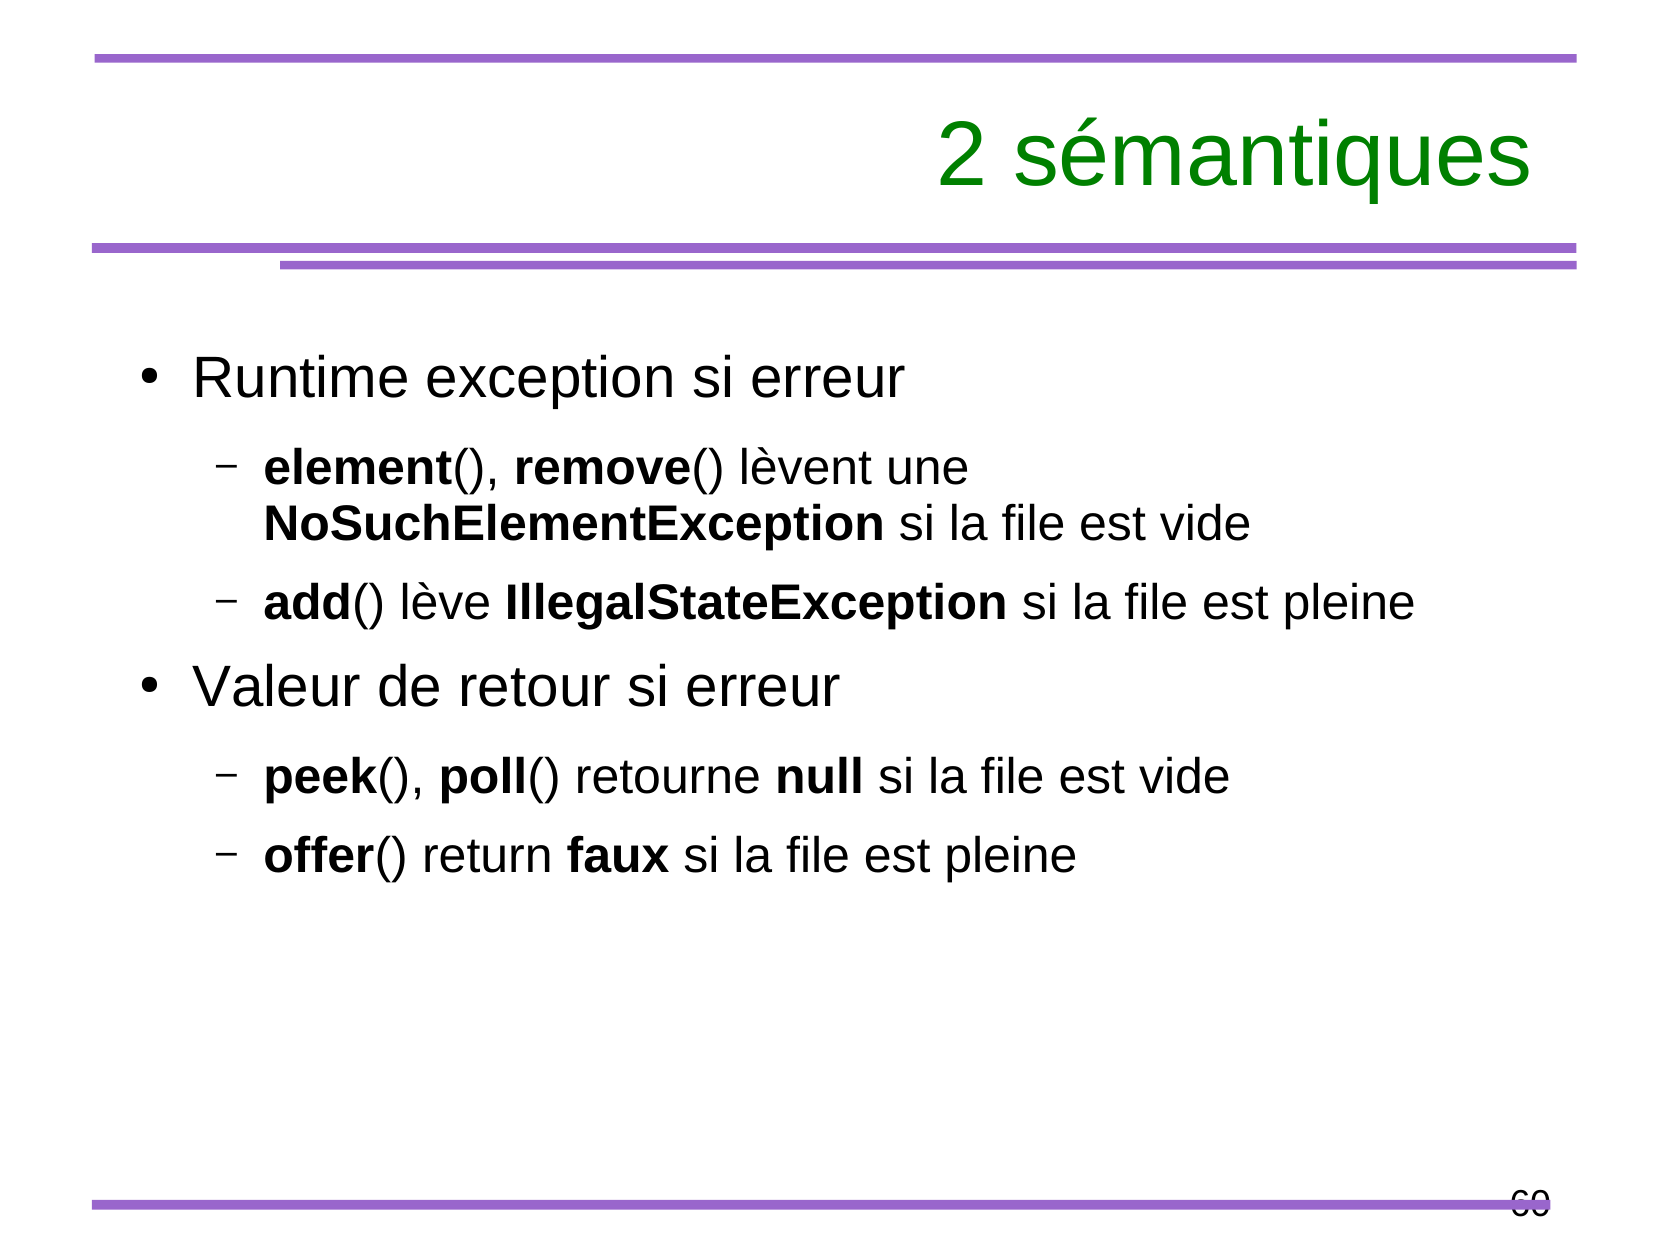

# 2 sémantiques
Runtime exception si erreur
element(), remove() lèvent une NoSuchElementException si la file est vide
add() lève IllegalStateException si la file est pleine
Valeur de retour si erreur
peek(), poll() retourne null si la file est vide
offer() return faux si la file est pleine